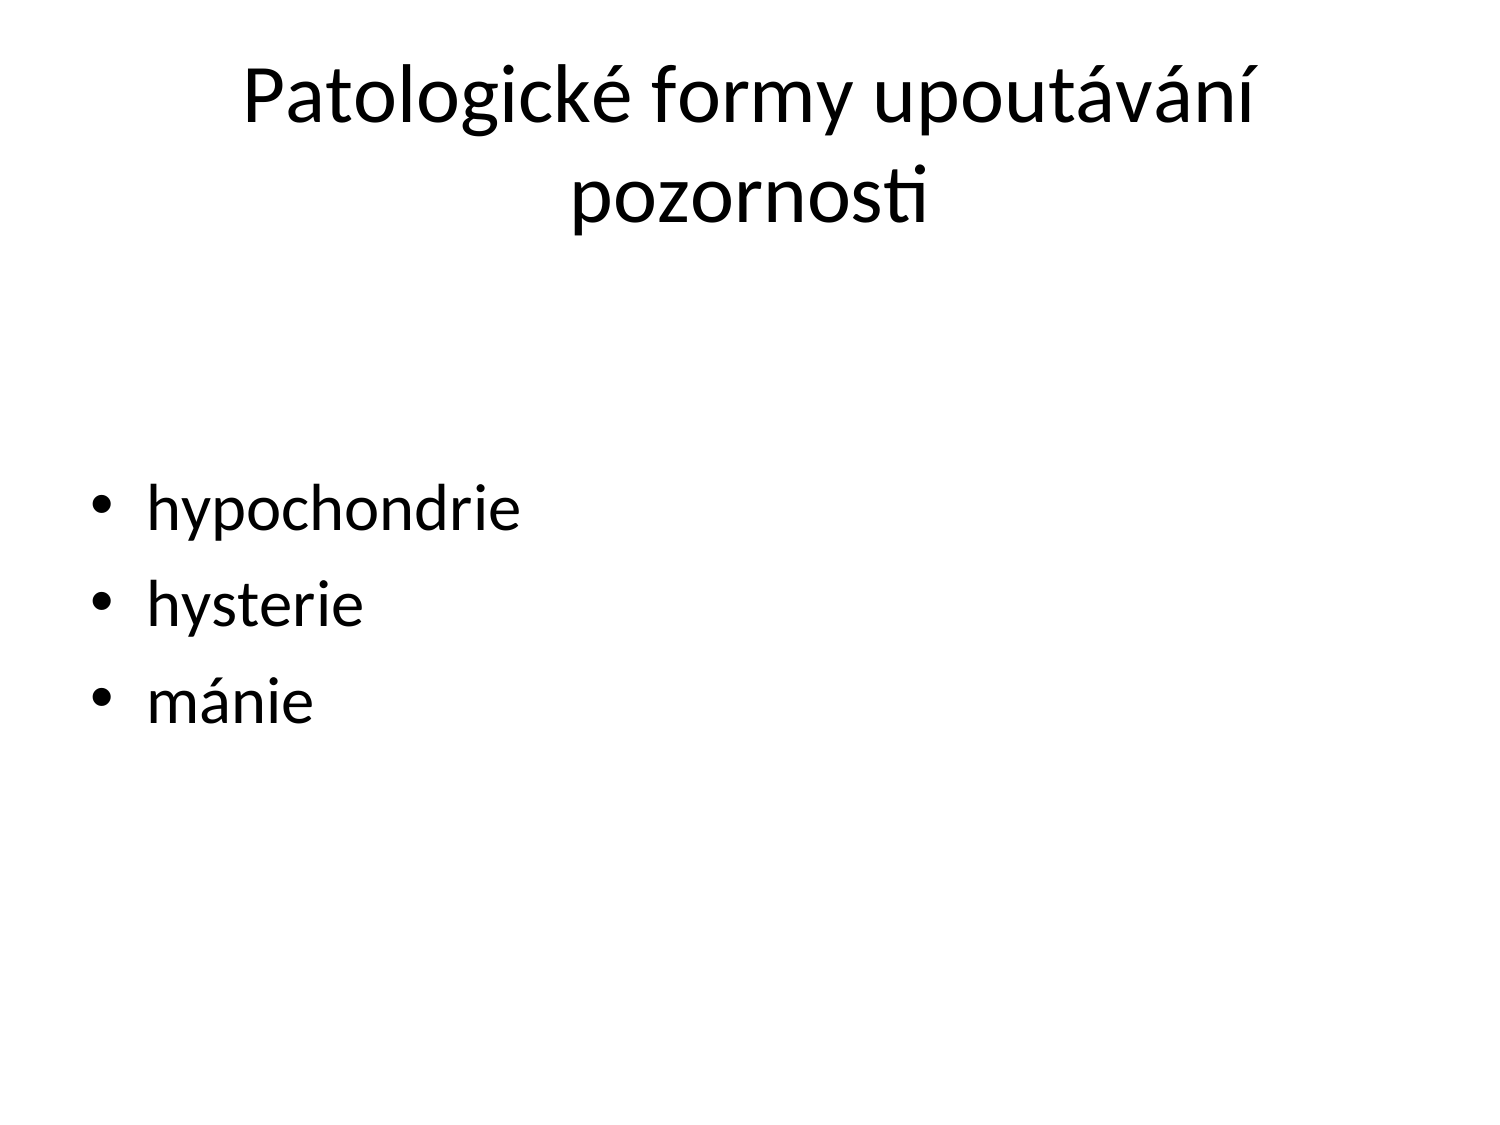

# Patologické formy upoutávání pozornosti
hypochondrie
hysterie
mánie